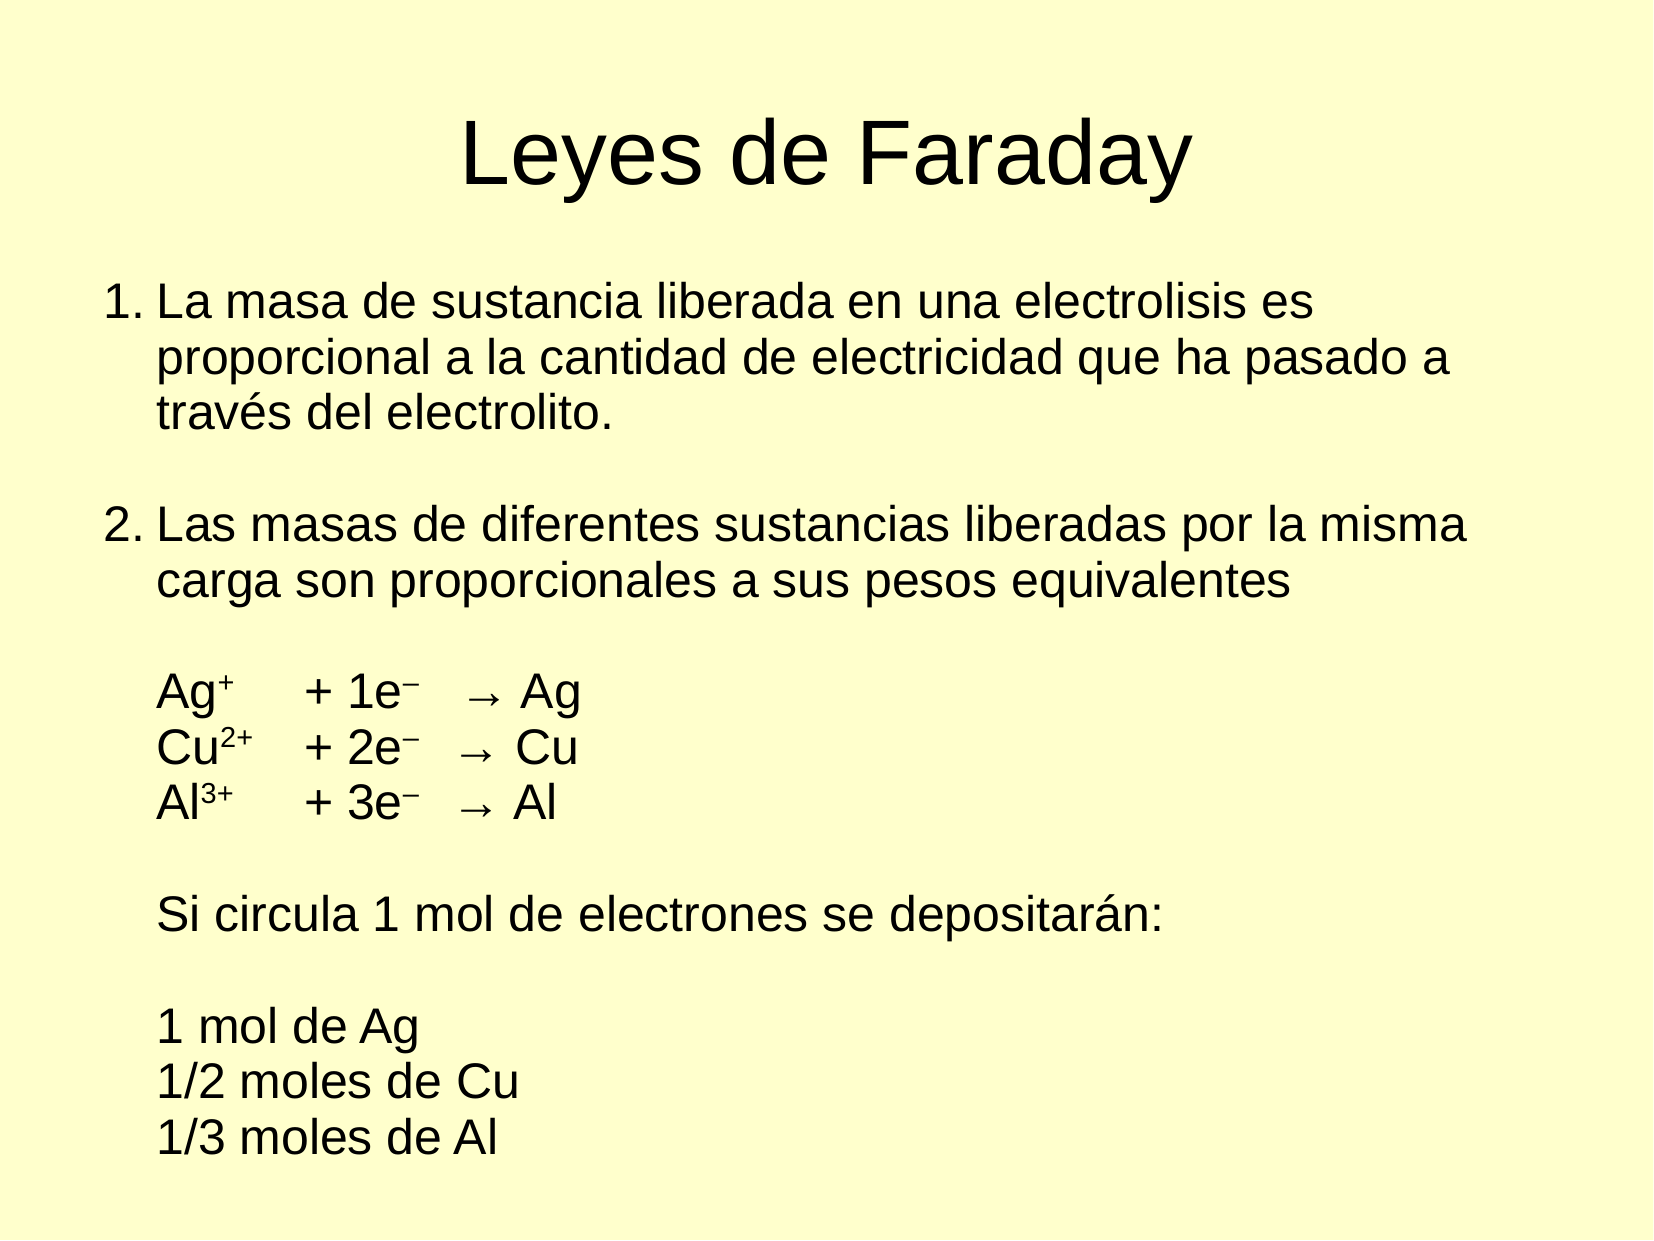

# Leyes de Faraday
La masa de sustancia liberada en una electrolisis es proporcional a la cantidad de electricidad que ha pasado a través del electrolito.
Las masas de diferentes sustancias liberadas por la misma carga son proporcionales a sus pesos equivalentes
Ag+ 	+ 1e‒	 → Ag
Cu2+ 	+ 2e‒ 	→ Cu
Al3+ 	+ 3e‒ 	→ Al
Si circula 1 mol de electrones se depositarán:
1 mol de Ag
1/2 moles de Cu
1/3 moles de Al